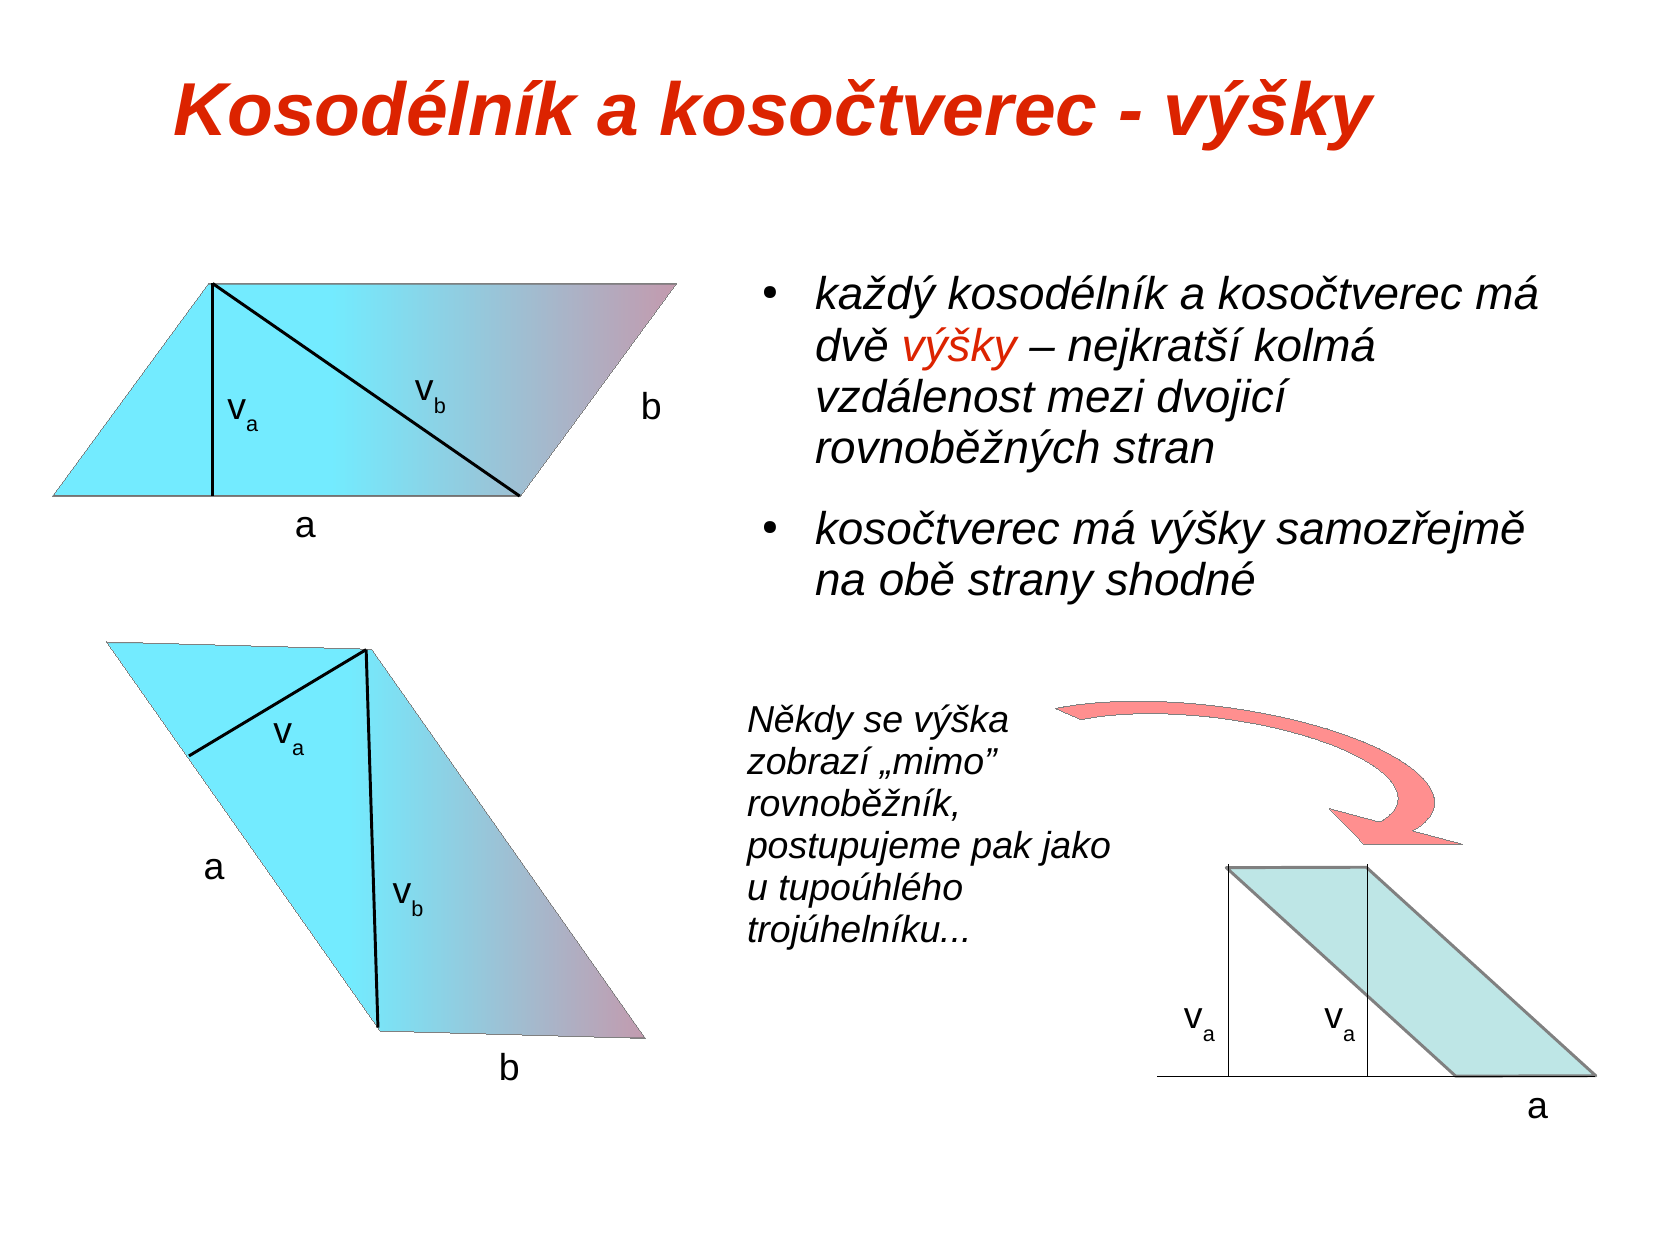

# Kosodélník a kosočtverec - výšky
každý kosodélník a kosočtverec má dvě výšky – nejkratší kolmá vzdálenost mezi dvojicí rovnoběžných stran
kosočtverec má výšky samozřejmě na obě strany shodné
va
a
vb
b
va
vb
Někdy se výška zobrazí „mimo” rovnoběžník,
postupujeme pak jako u tupoúhlého trojúhelníku...
a
va
va
b
a